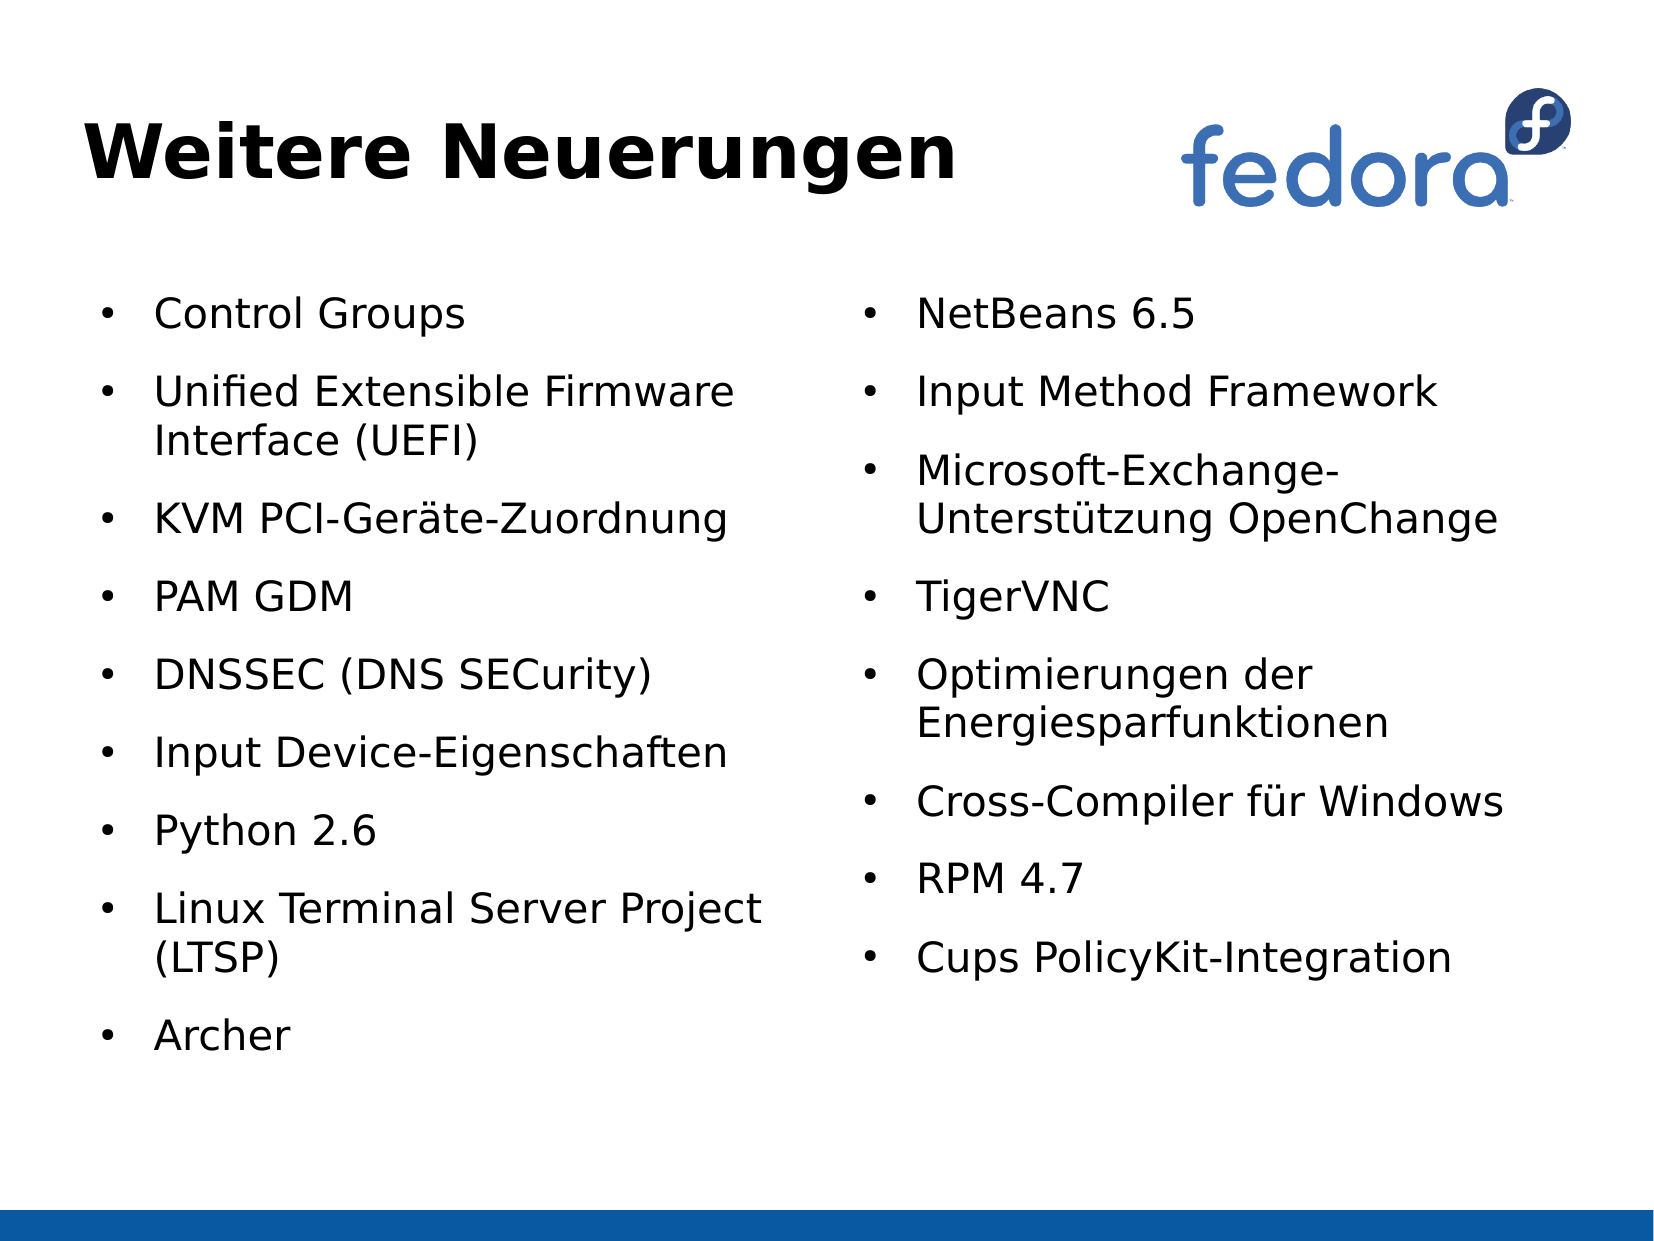

# Weitere Neuerungen
Control Groups
Unified Extensible Firmware Interface (UEFI)
KVM PCI-Geräte-Zuordnung
PAM GDM
DNSSEC (DNS SECurity)
Input Device-Eigenschaften
Python 2.6
Linux Terminal Server Project (LTSP)
Archer
NetBeans 6.5
Input Method Framework
Microsoft-Exchange-Unterstützung OpenChange
TigerVNC
Optimierungen der Energiesparfunktionen
Cross-Compiler für Windows
RPM 4.7
Cups PolicyKit-Integration